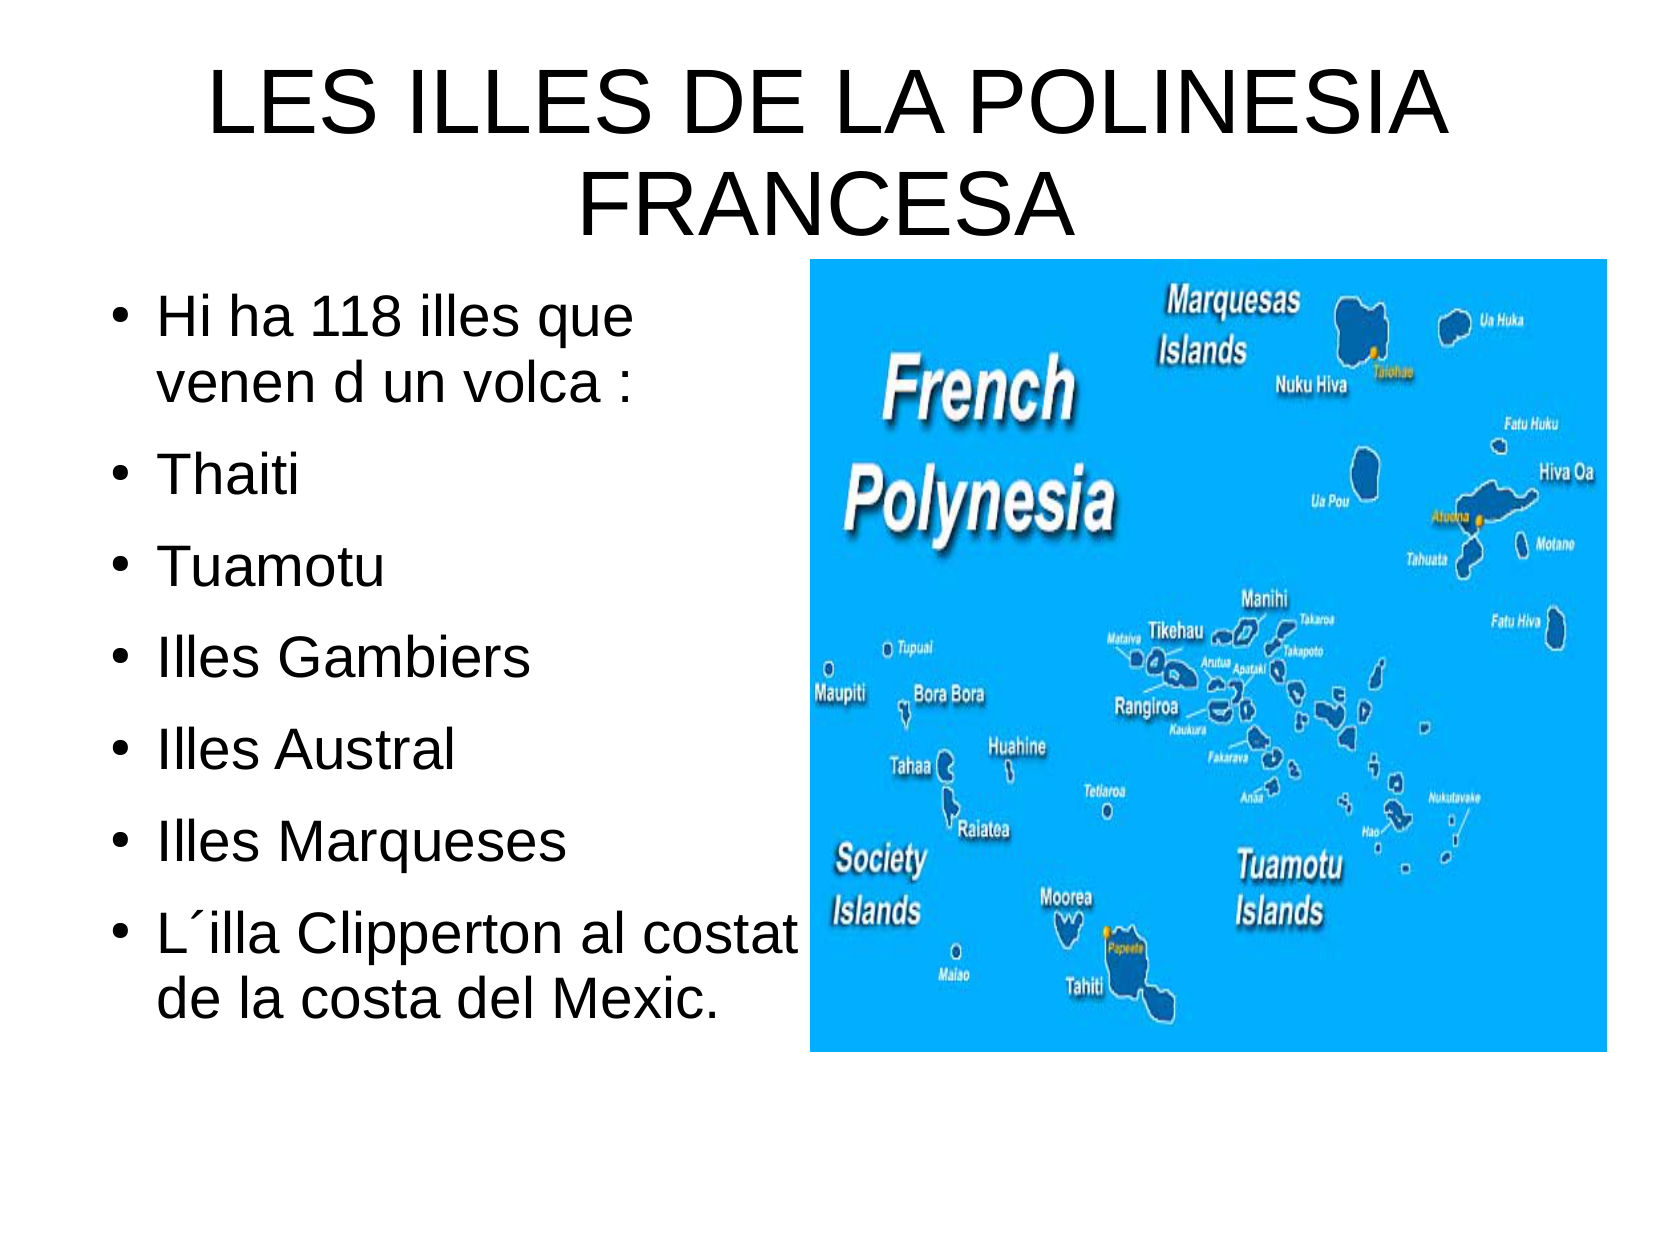

# LES ILLES DE LA POLINESIA FRANCESA
Hi ha 118 illes que venen d un volca :
Thaiti
Tuamotu
Illes Gambiers
Illes Austral
Illes Marqueses
L´illa Clipperton al costat de la costa del Mexic.